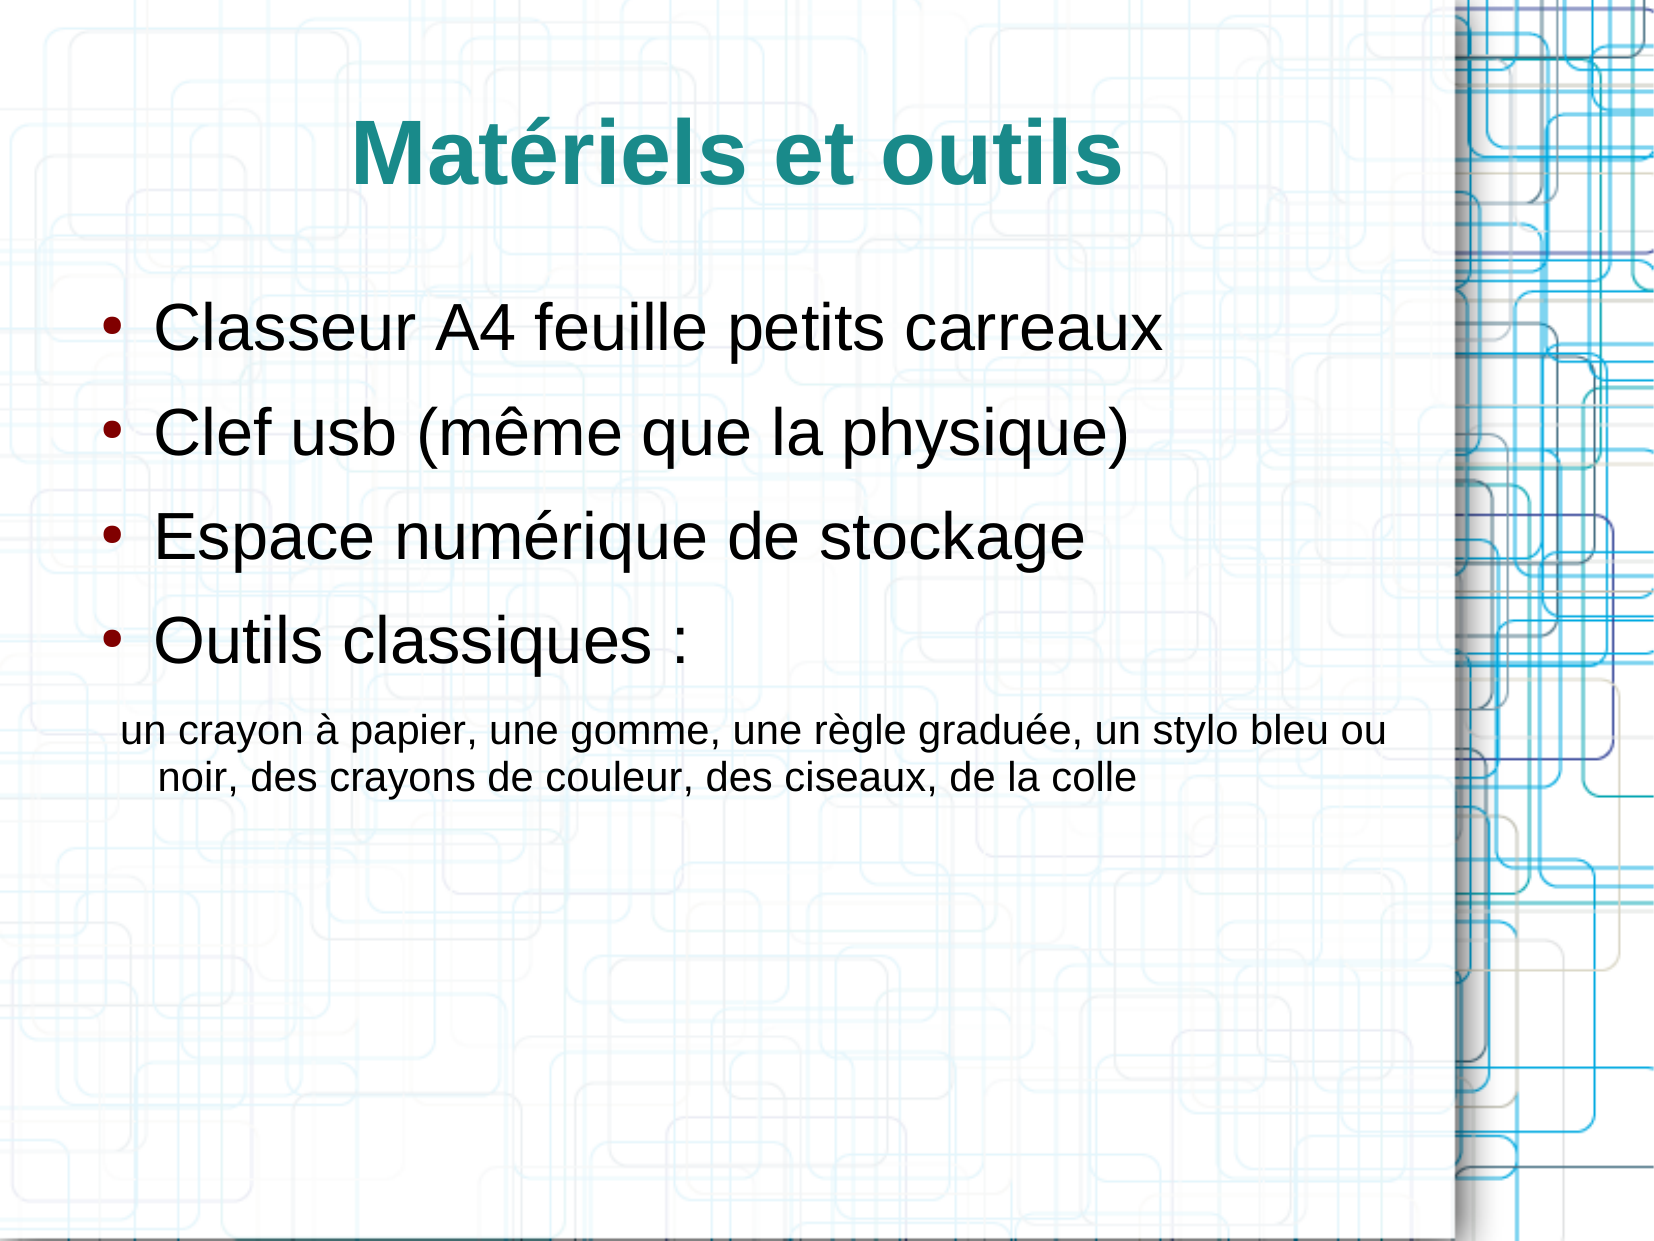

# Matériels et outils
Classeur A4 feuille petits carreaux
Clef usb (même que la physique)
Espace numérique de stockage
Outils classiques :
un crayon à papier, une gomme, une règle graduée, un stylo bleu ou noir, des crayons de couleur, des ciseaux, de la colle